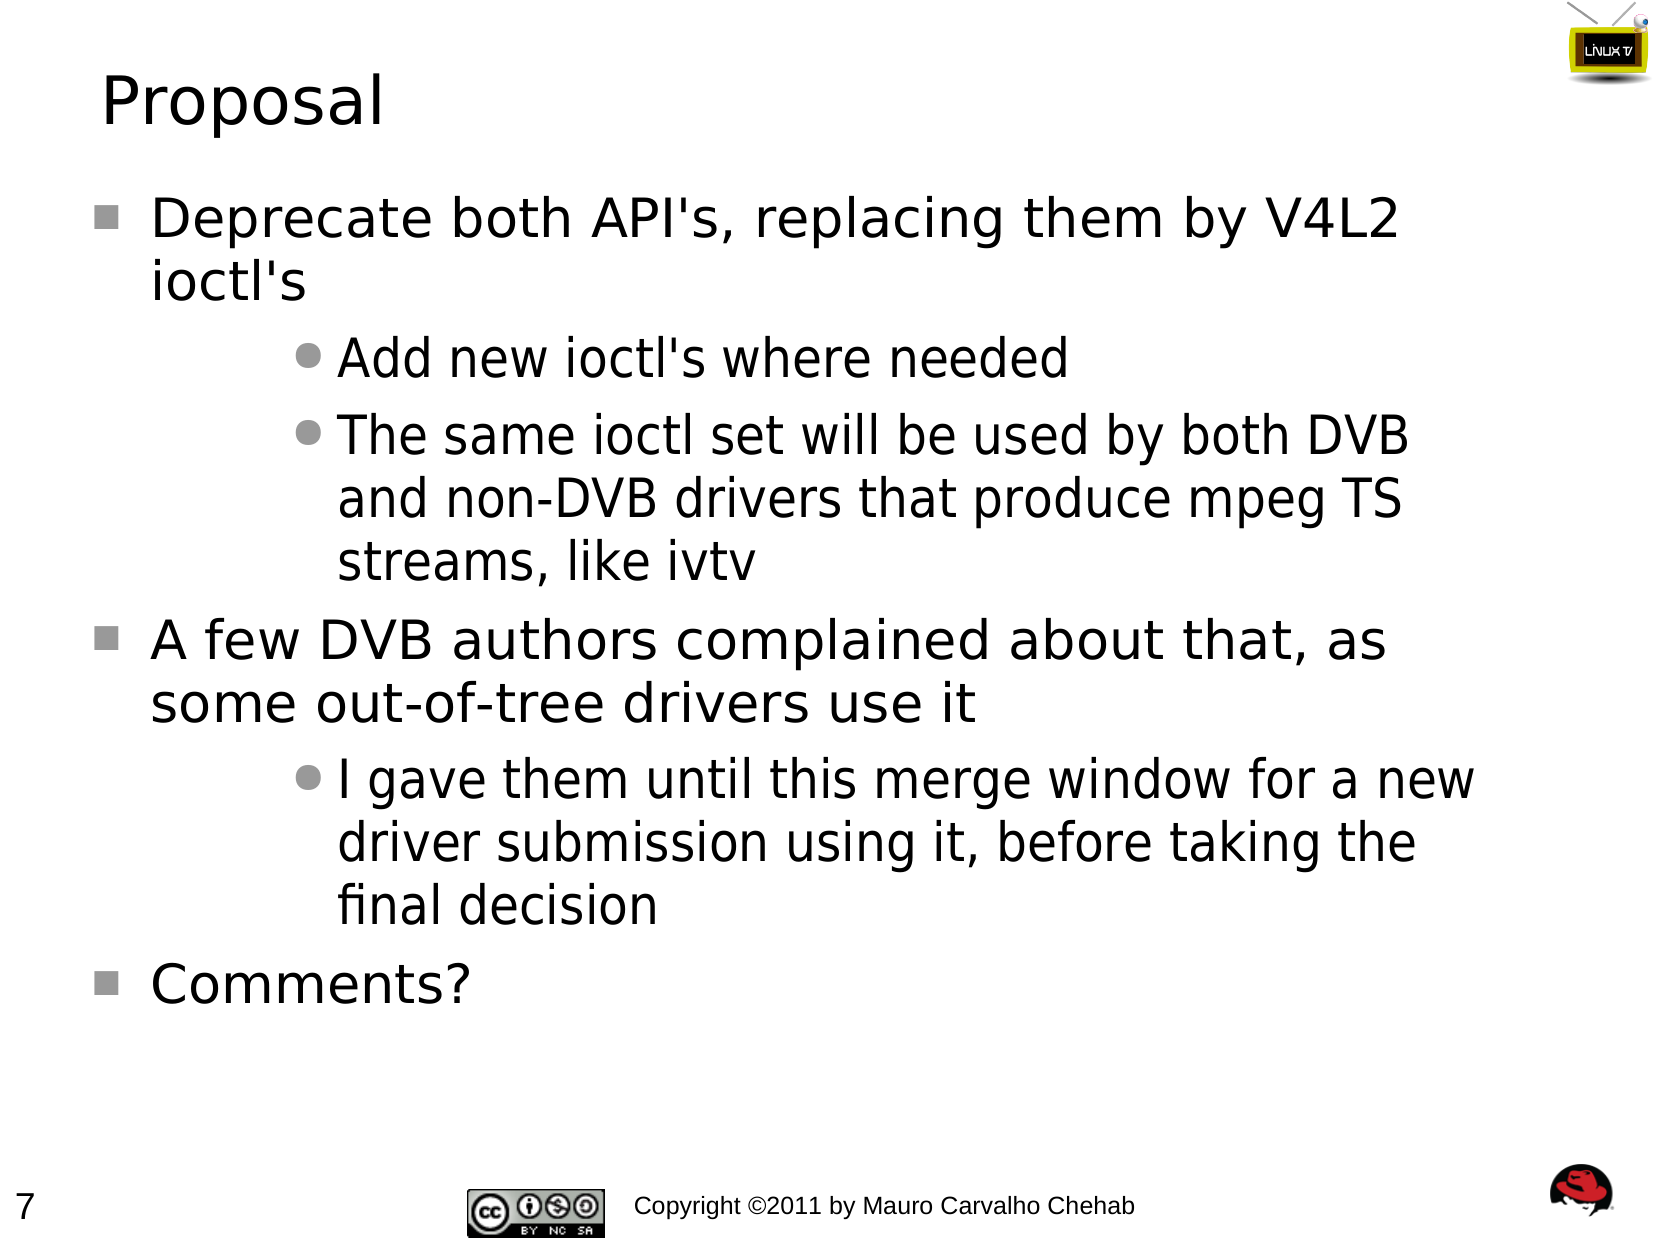

# Proposal
Deprecate both API's, replacing them by V4L2 ioctl's
Add new ioctl's where needed
The same ioctl set will be used by both DVB and non-DVB drivers that produce mpeg TS streams, like ivtv
A few DVB authors complained about that, as some out-of-tree drivers use it
I gave them until this merge window for a new driver submission using it, before taking the final decision
Comments?